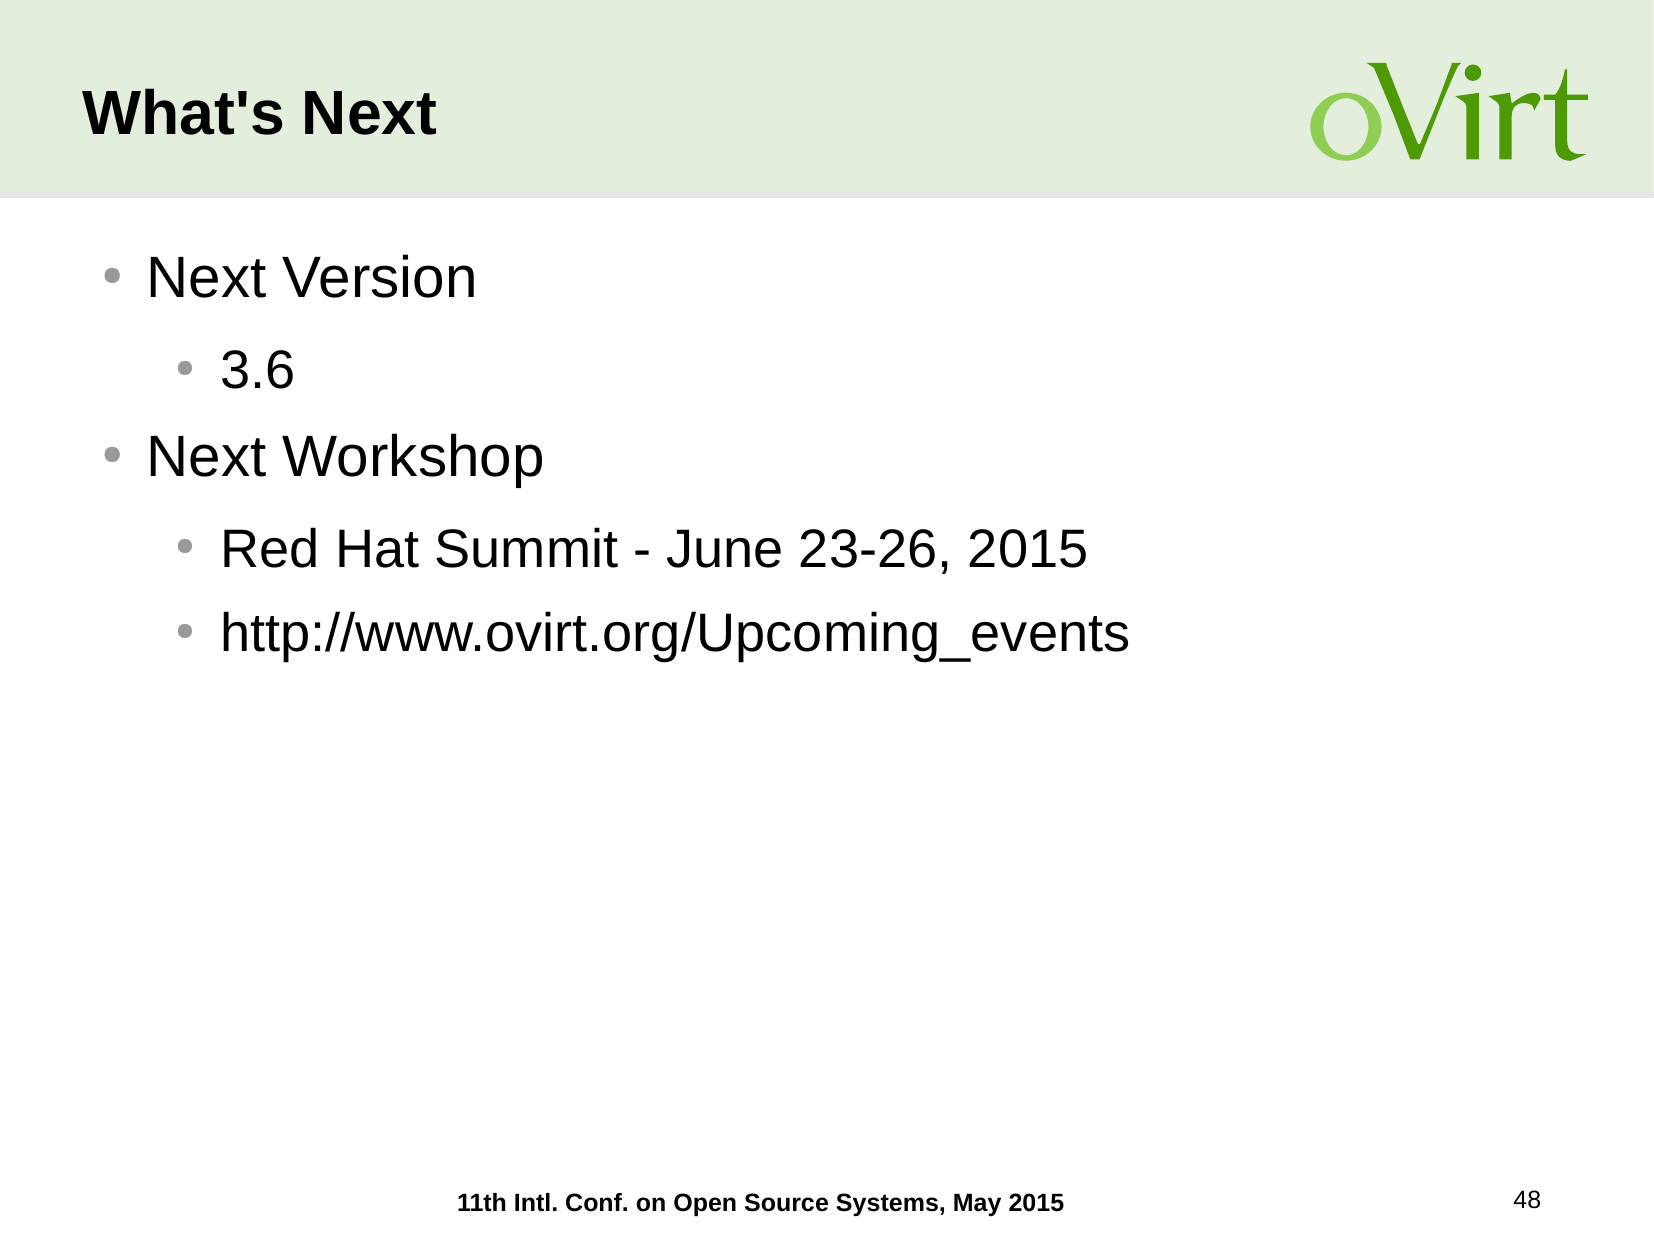

# What's Next
Next Version
3.6
Next Workshop
Red Hat Summit - June 23-26, 2015
http://www.ovirt.org/Upcoming_events